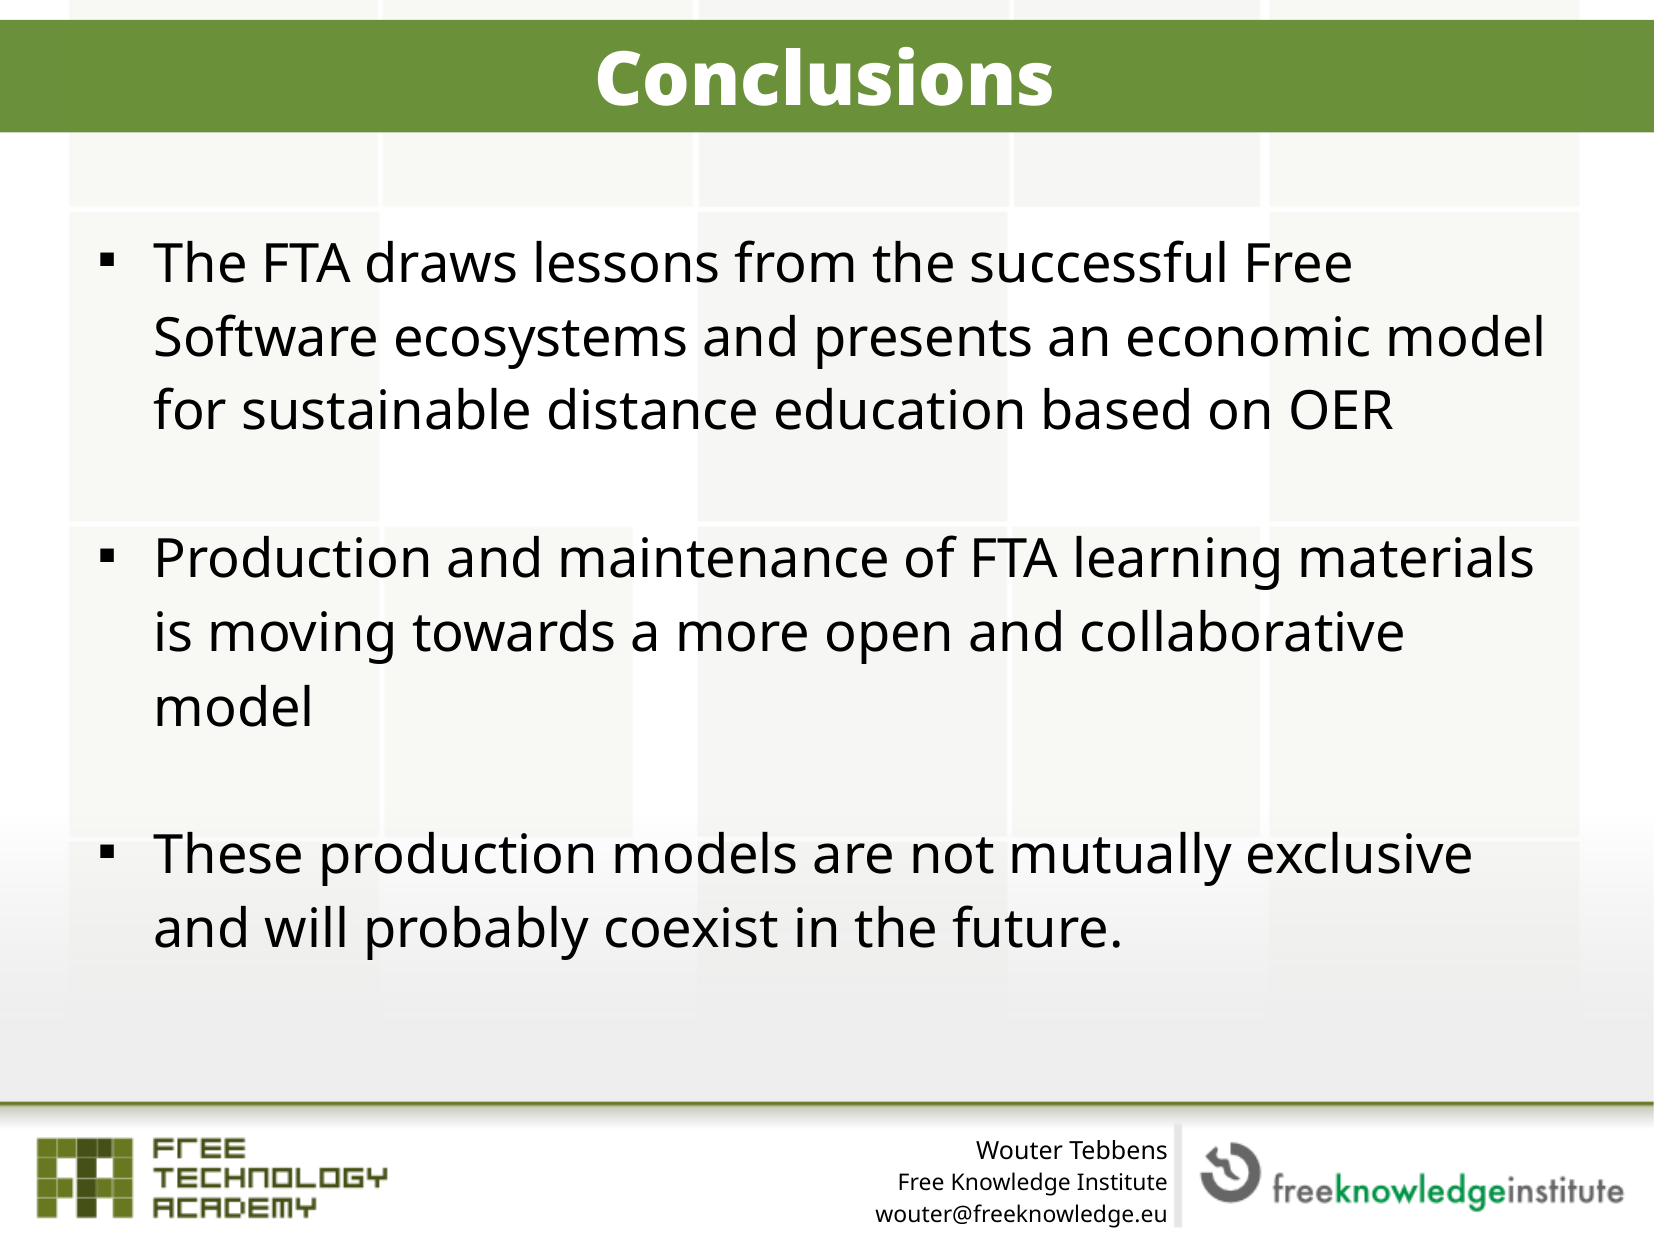

# Conclusions
The FTA draws lessons from the successful Free Software ecosystems and presents an economic model for sustainable distance education based on OER
Production and maintenance of FTA learning materials is moving towards a more open and collaborative model
These production models are not mutually exclusive and will probably coexist in the future.